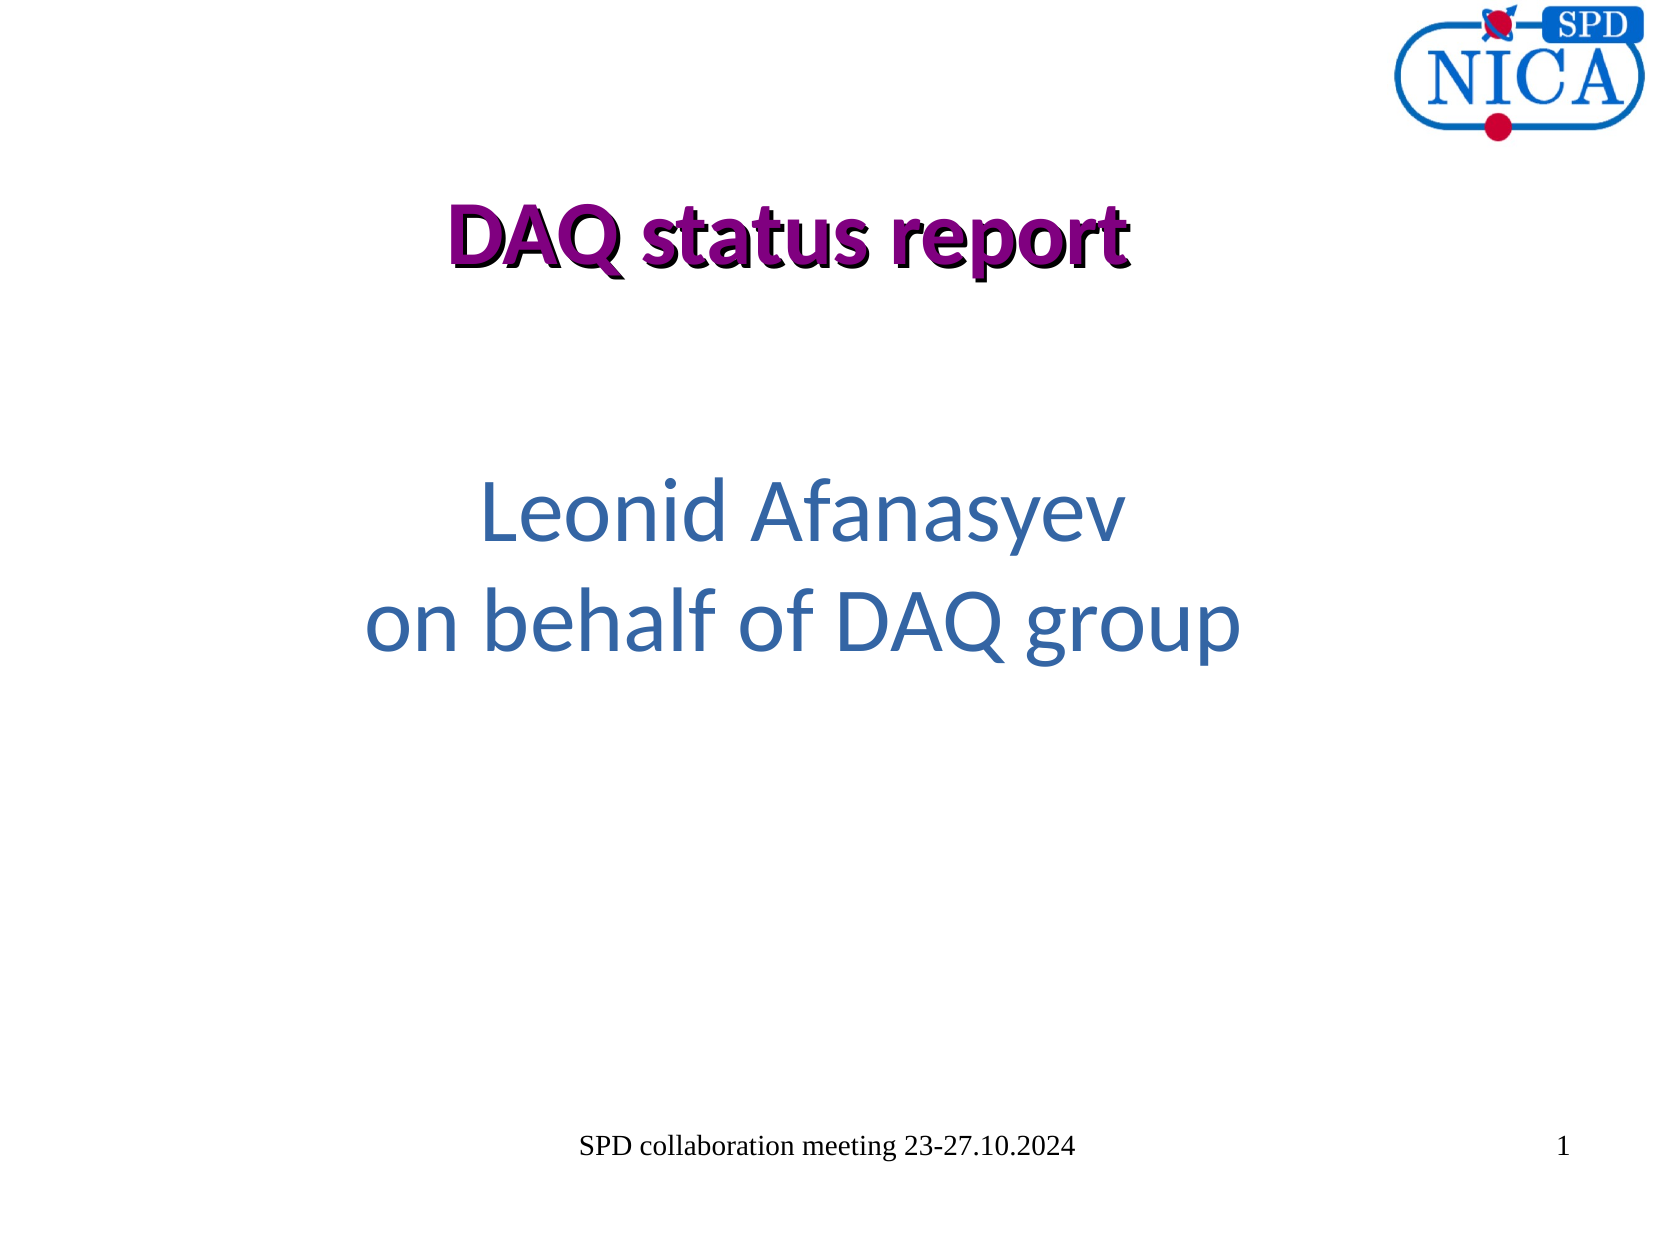

# DAQ status report
Leonid Afanasyev
on behalf of DAQ group
SPD collaboration meeting 23-27.10.2024
1